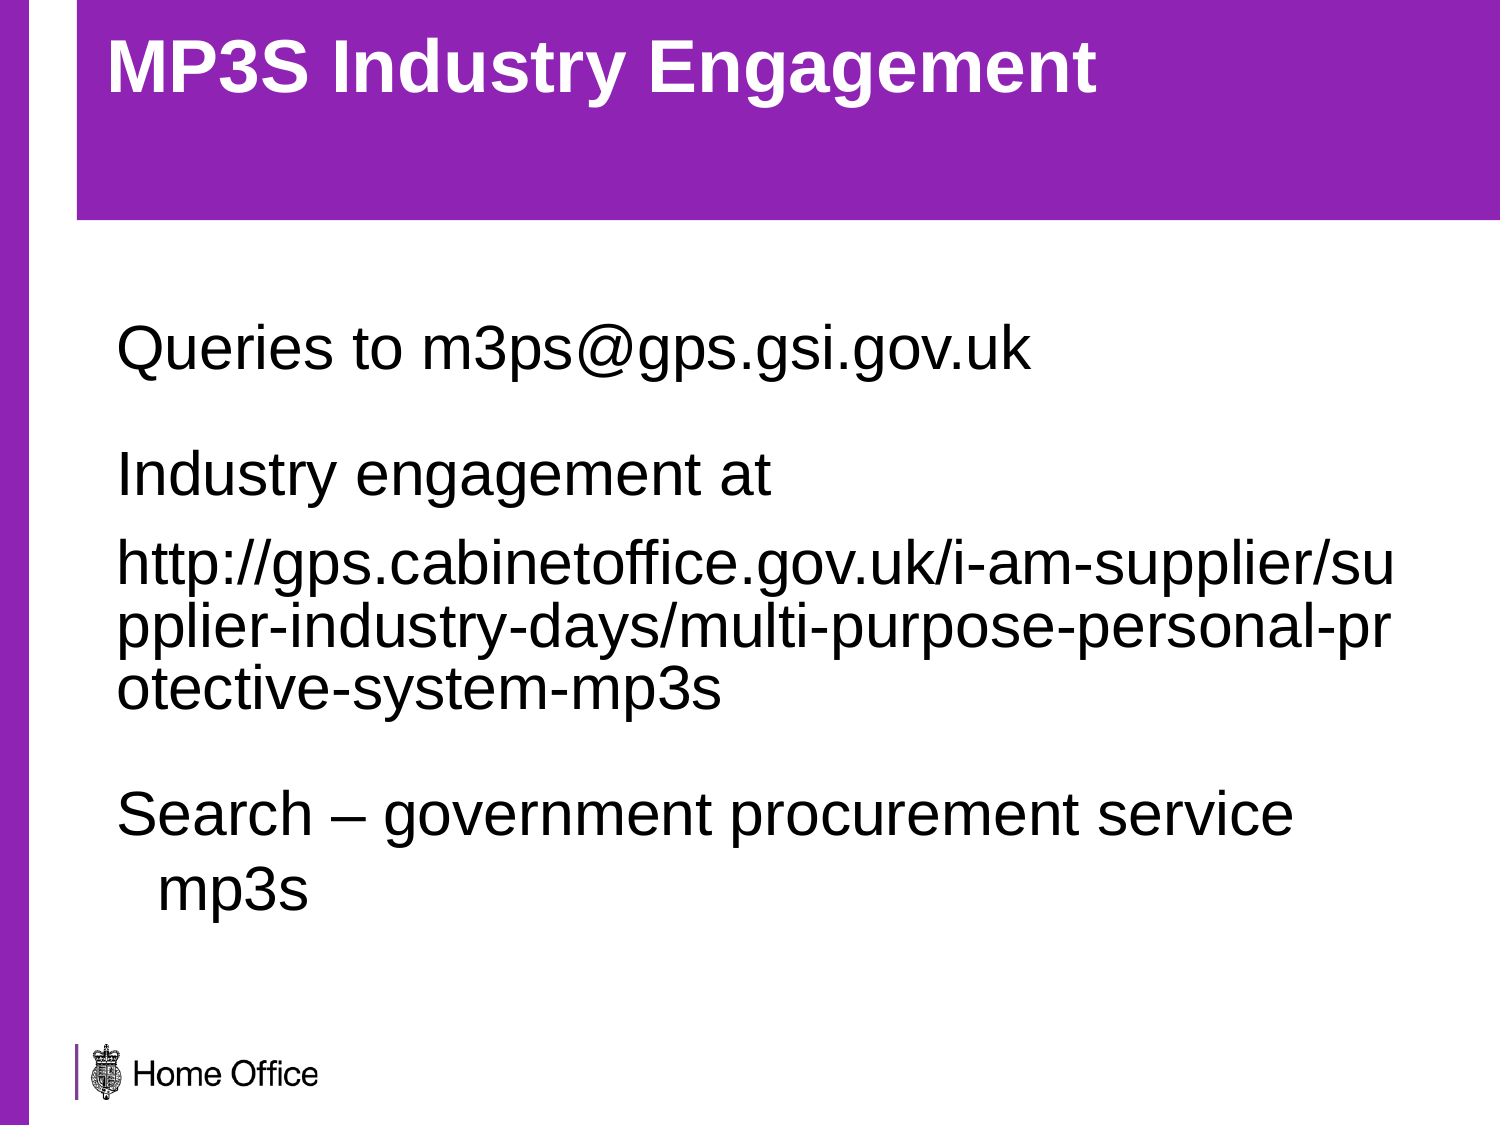

# MP3S Industry Engagement
Queries to m3ps@gps.gsi.gov.uk
Industry engagement at
http://gps.cabinetoffice.gov.uk/i-am-supplier/supplier-industry-days/multi-purpose-personal-protective-system-mp3s
Search – government procurement service mp3s